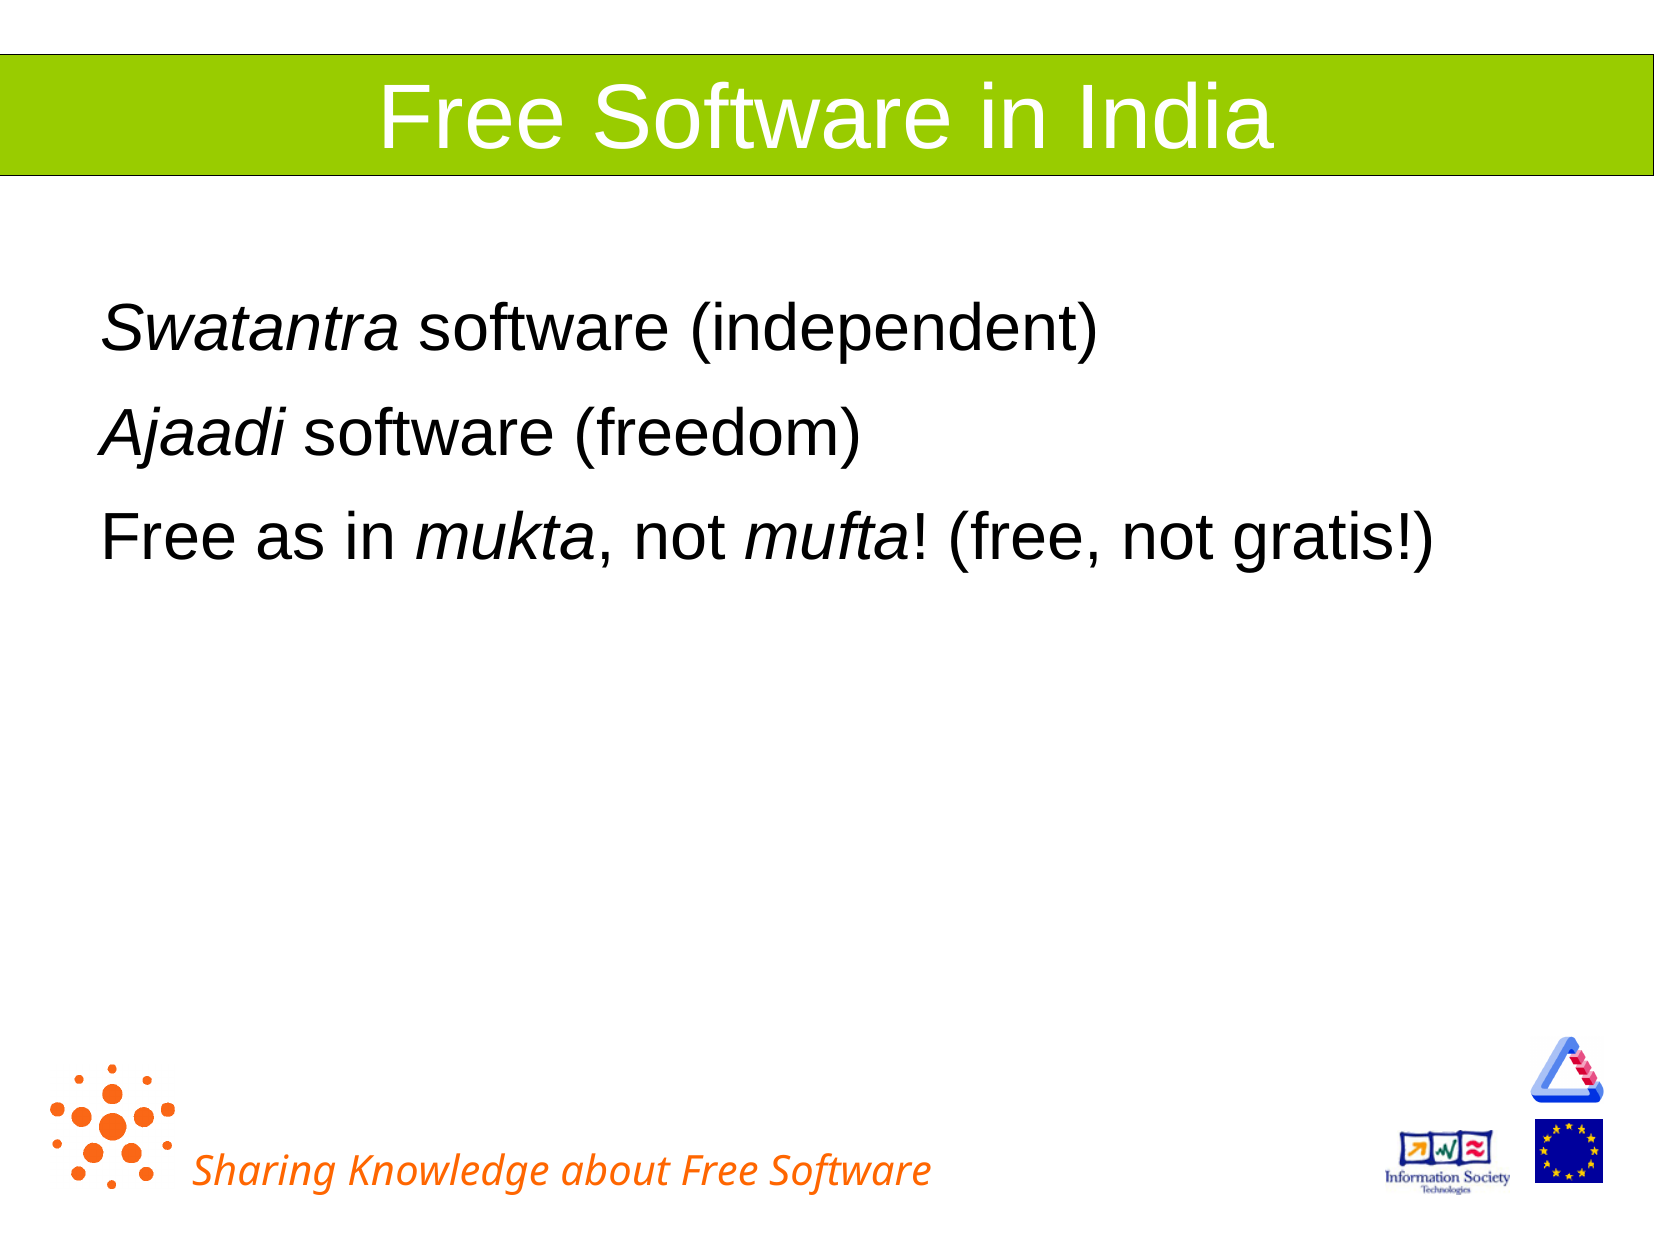

# Free Software in India
Swatantra software (independent)
Ajaadi software (freedom)
Free as in mukta, not mufta! (free, not gratis!)